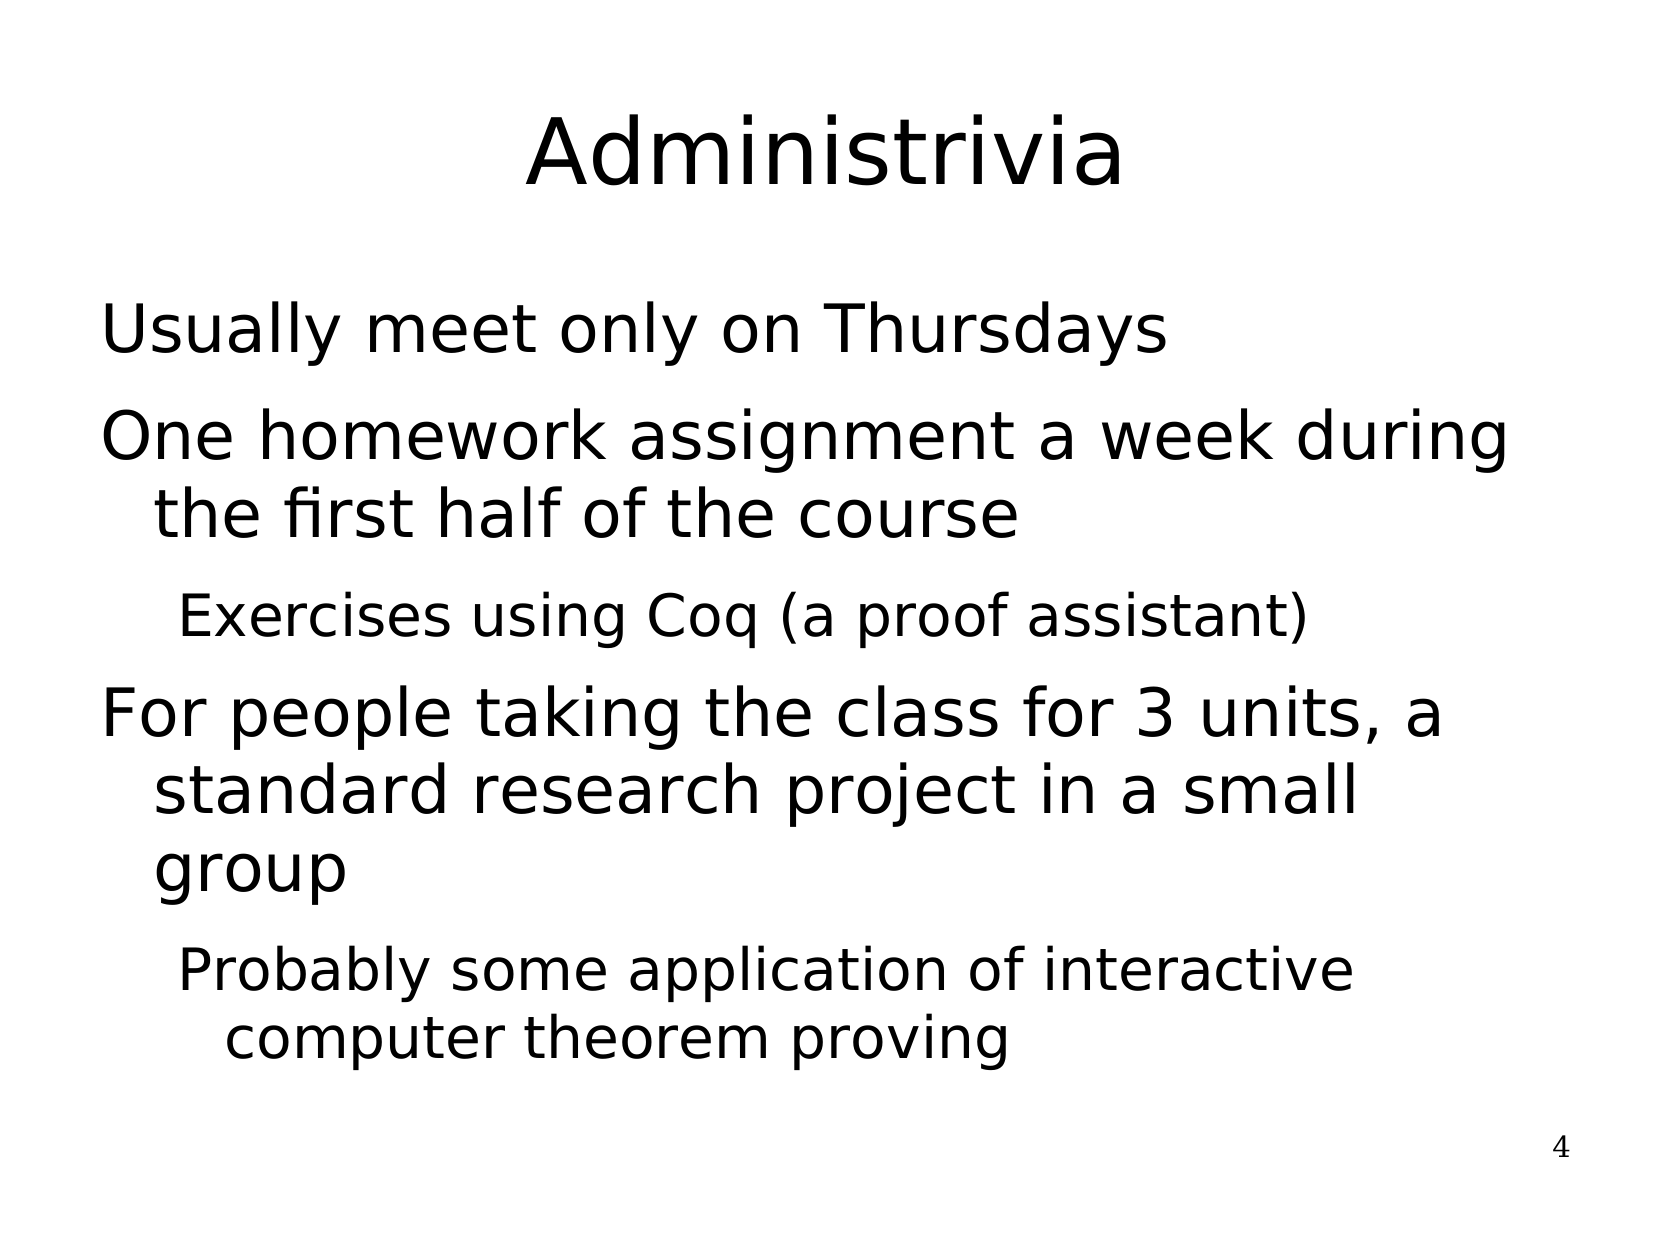

# Administrivia
Usually meet only on Thursdays
One homework assignment a week during the first half of the course
Exercises using Coq (a proof assistant)
For people taking the class for 3 units, a standard research project in a small group
Probably some application of interactive computer theorem proving
4